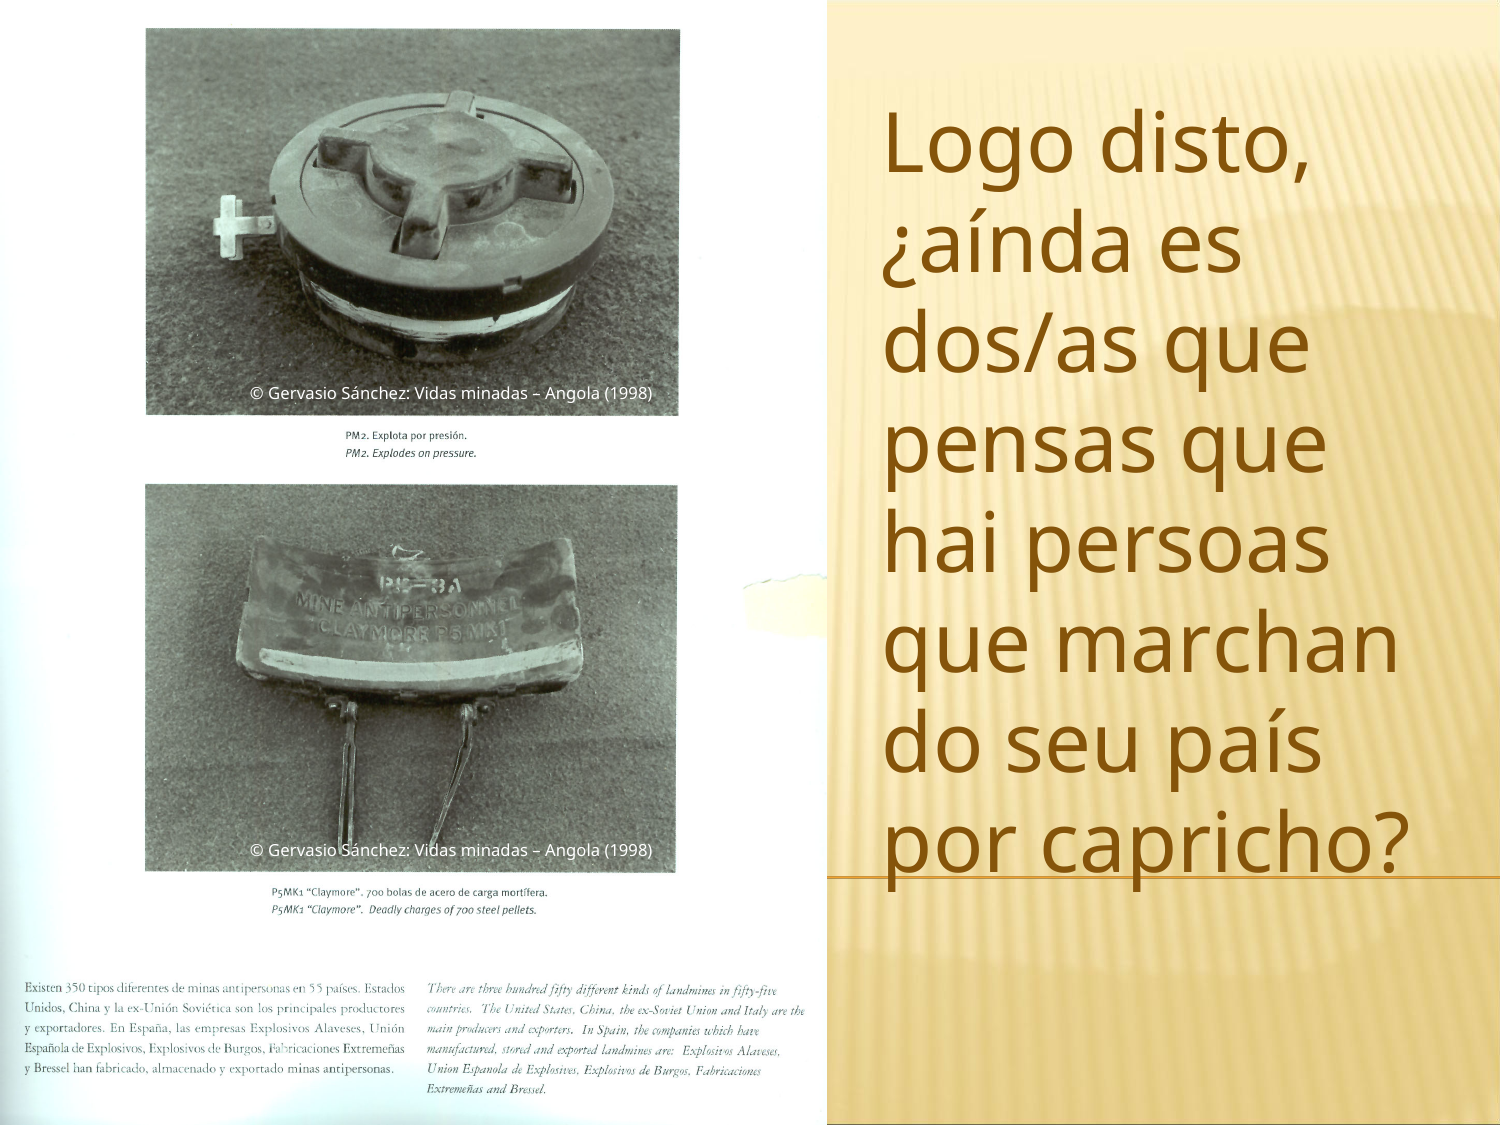

Logo disto, ¿aínda es dos/as que pensas que hai persoas que marchan do seu país por capricho?
© Gervasio Sánchez: Vidas minadas – Angola (1998)
© Gervasio Sánchez: Vidas minadas – Angola (1998)